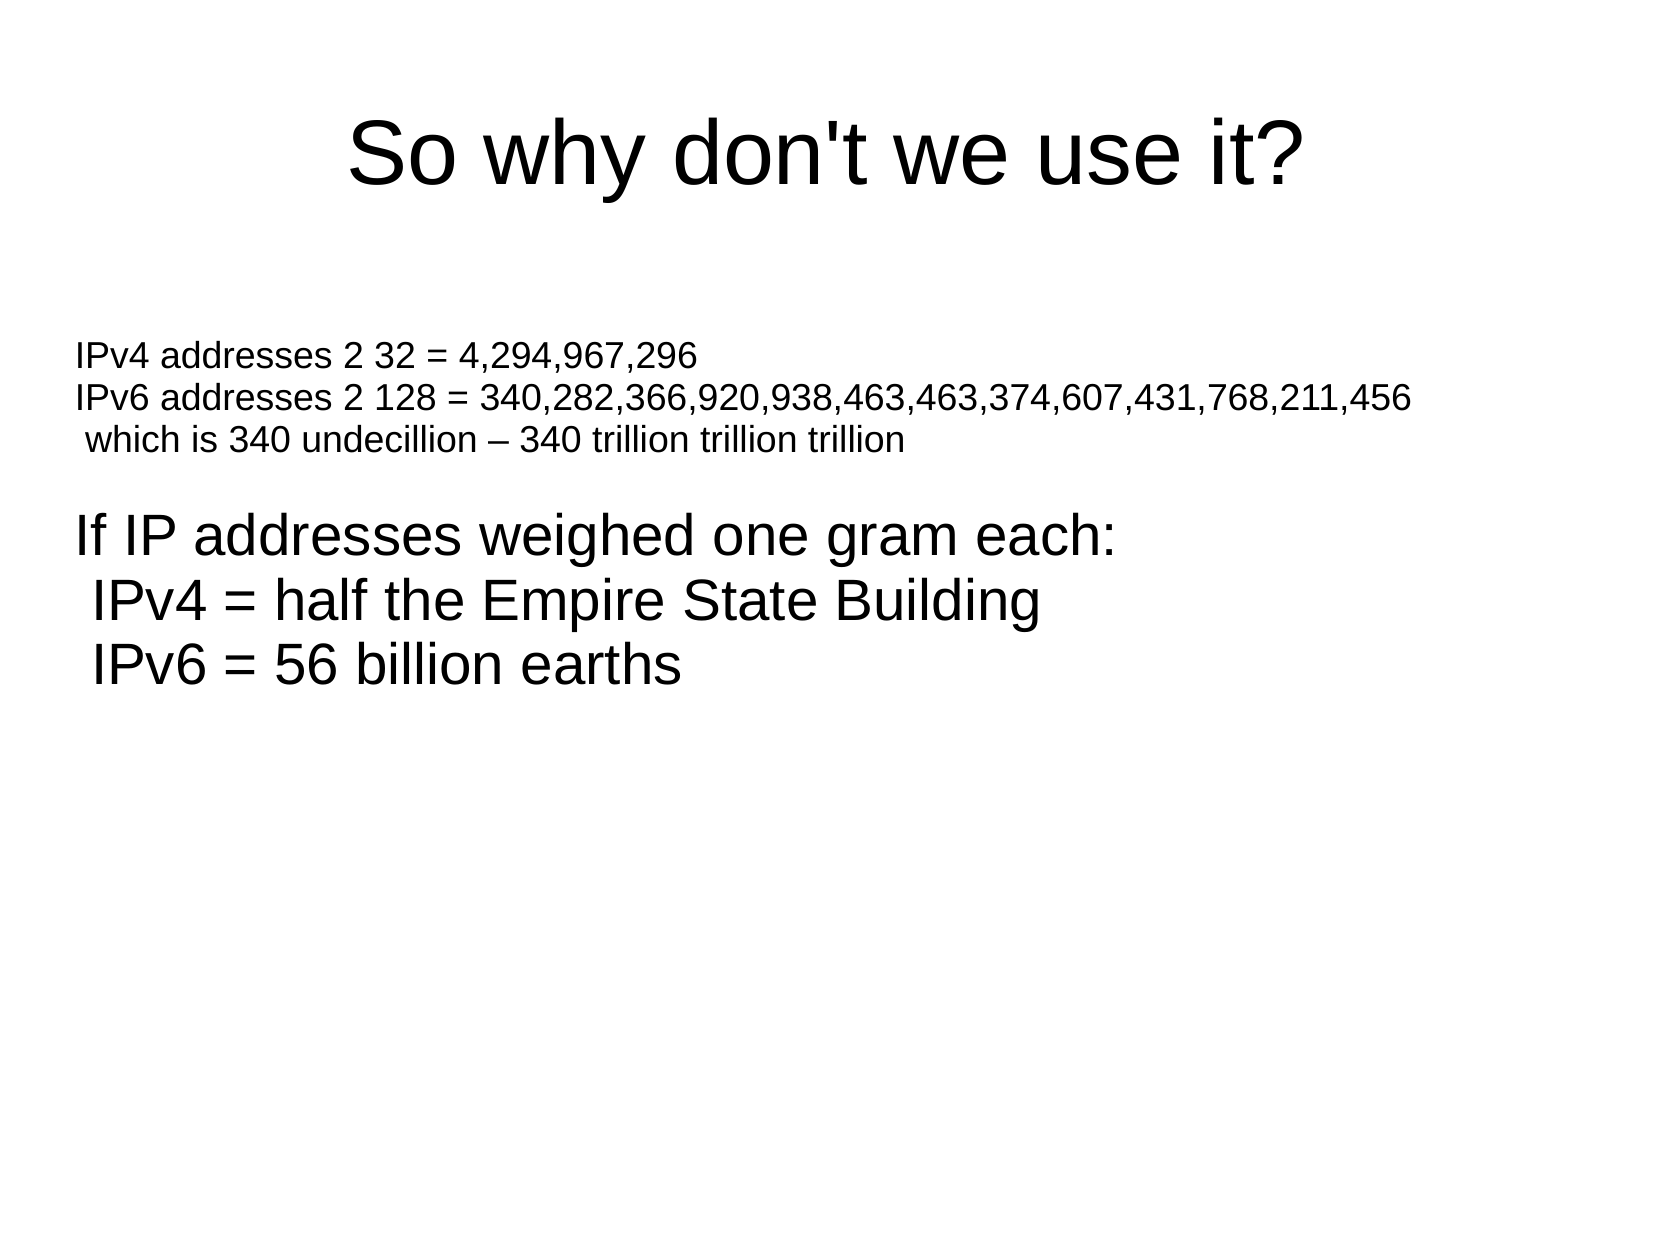

# So why don't we use it?
IPv4 addresses 2 32 = 4,294,967,296
IPv6 addresses 2 128 = 340,282,366,920,938,463,463,374,607,431,768,211,456
 which is 340 undecillion – 340 trillion trillion trillion
If IP addresses weighed one gram each:
 IPv4 = half the Empire State Building
 IPv6 = 56 billion earths